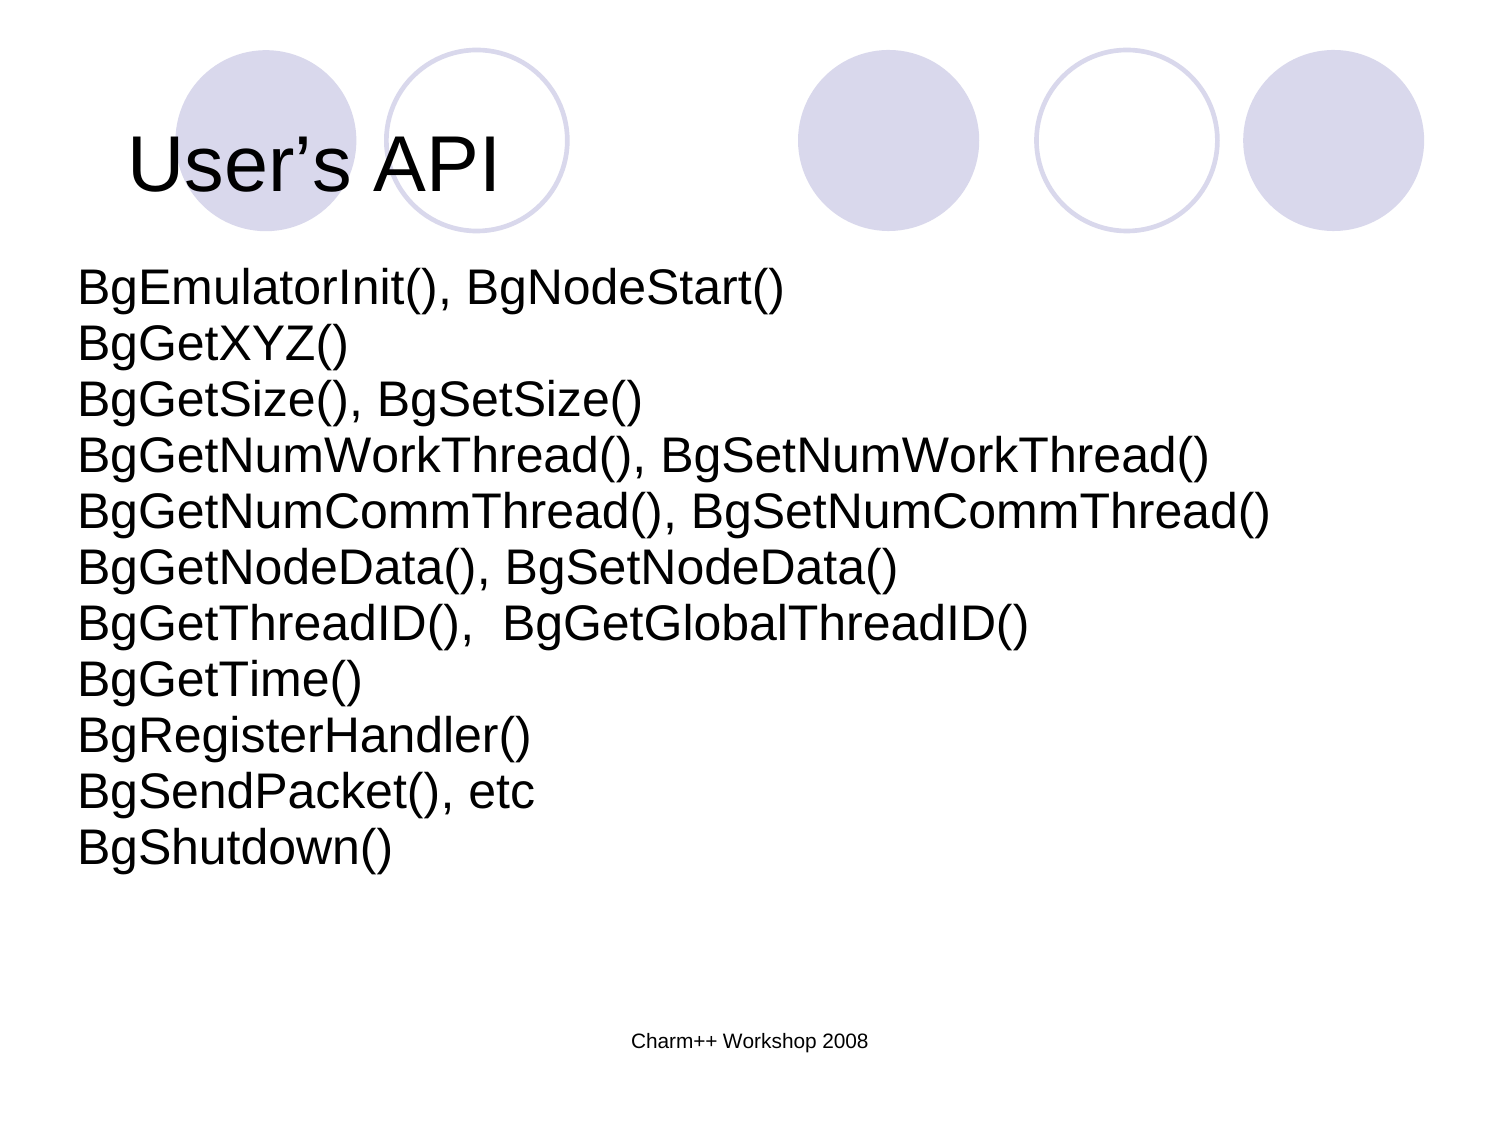

# User’s API
BgEmulatorInit(), BgNodeStart()
BgGetXYZ()
BgGetSize(), BgSetSize()
BgGetNumWorkThread(), BgSetNumWorkThread()
BgGetNumCommThread(), BgSetNumCommThread()
BgGetNodeData(), BgSetNodeData()
BgGetThreadID(), BgGetGlobalThreadID()
BgGetTime()
BgRegisterHandler()
BgSendPacket(), etc
BgShutdown()
Charm++ Workshop 2008